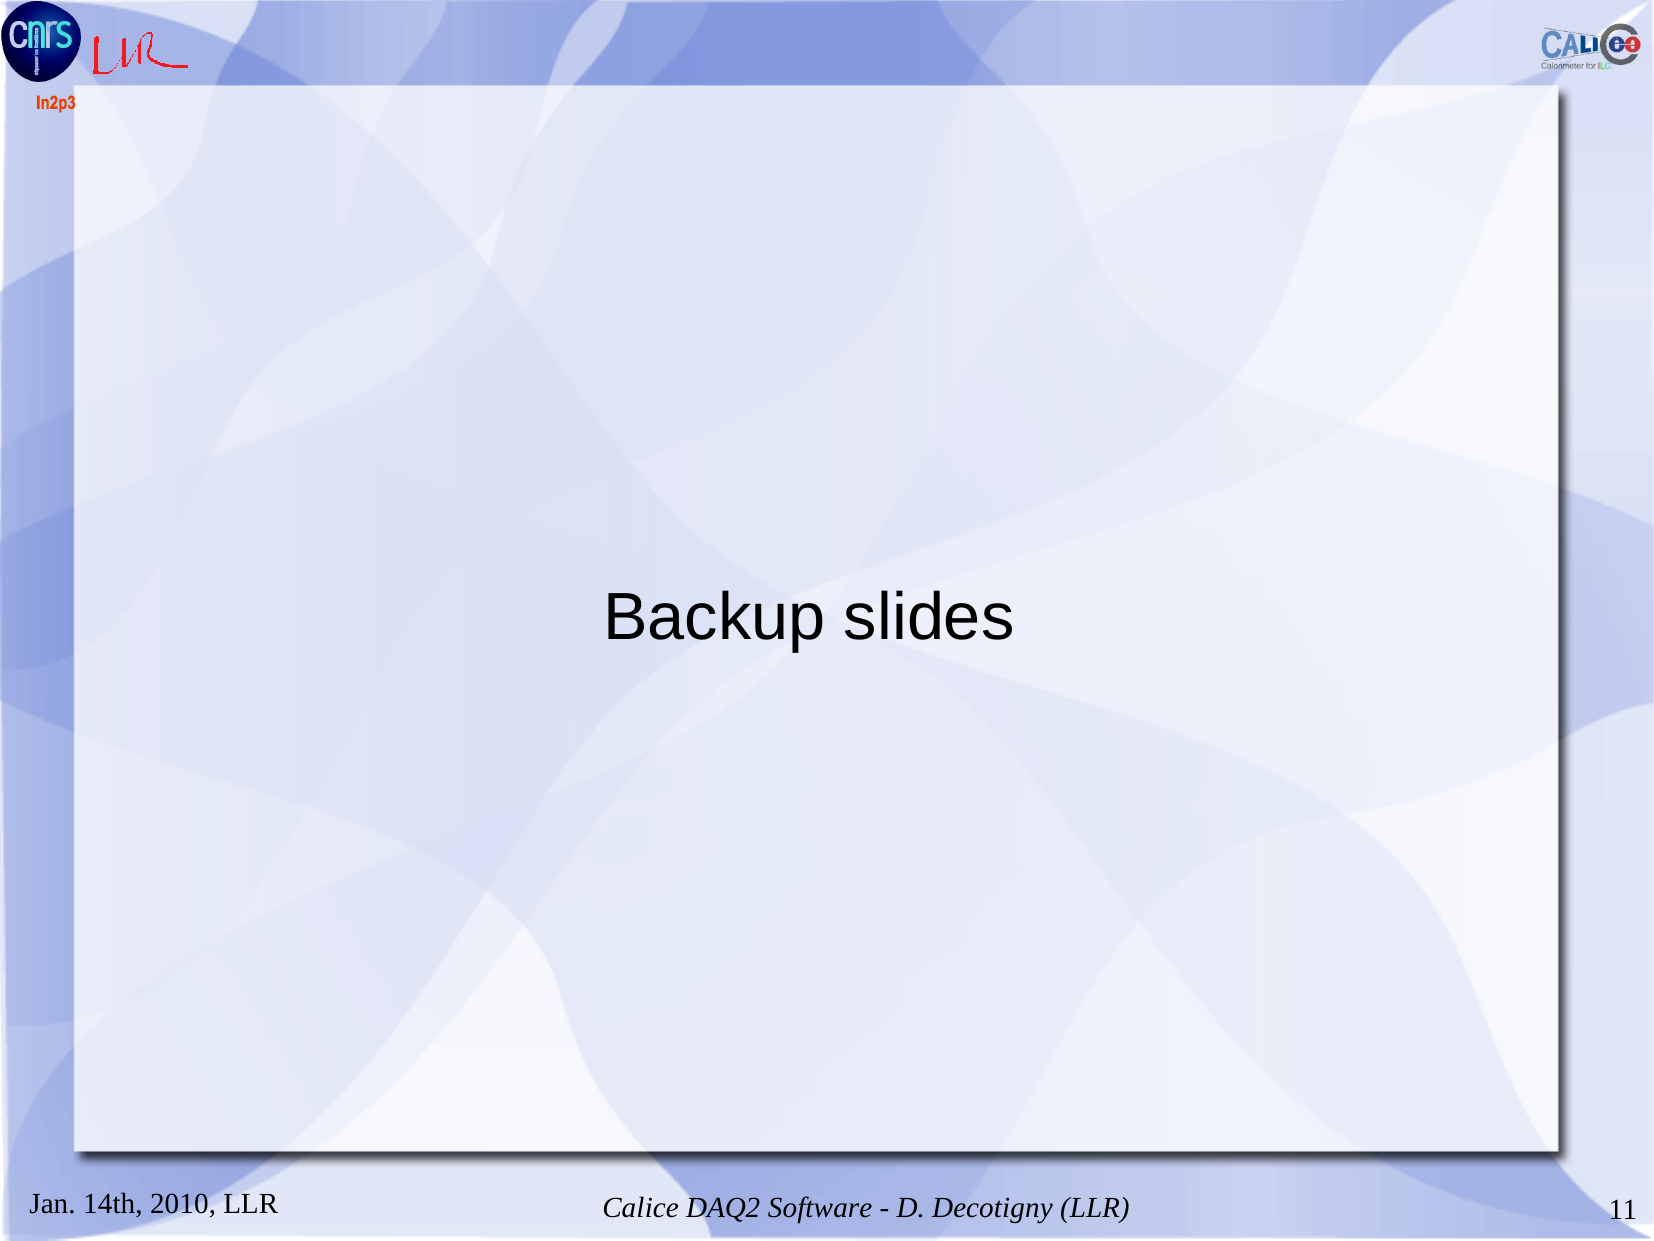

# Backup slides
Jan. 14th, 2010, LLR
Calice DAQ2 Software - D. Decotigny (LLR)
11